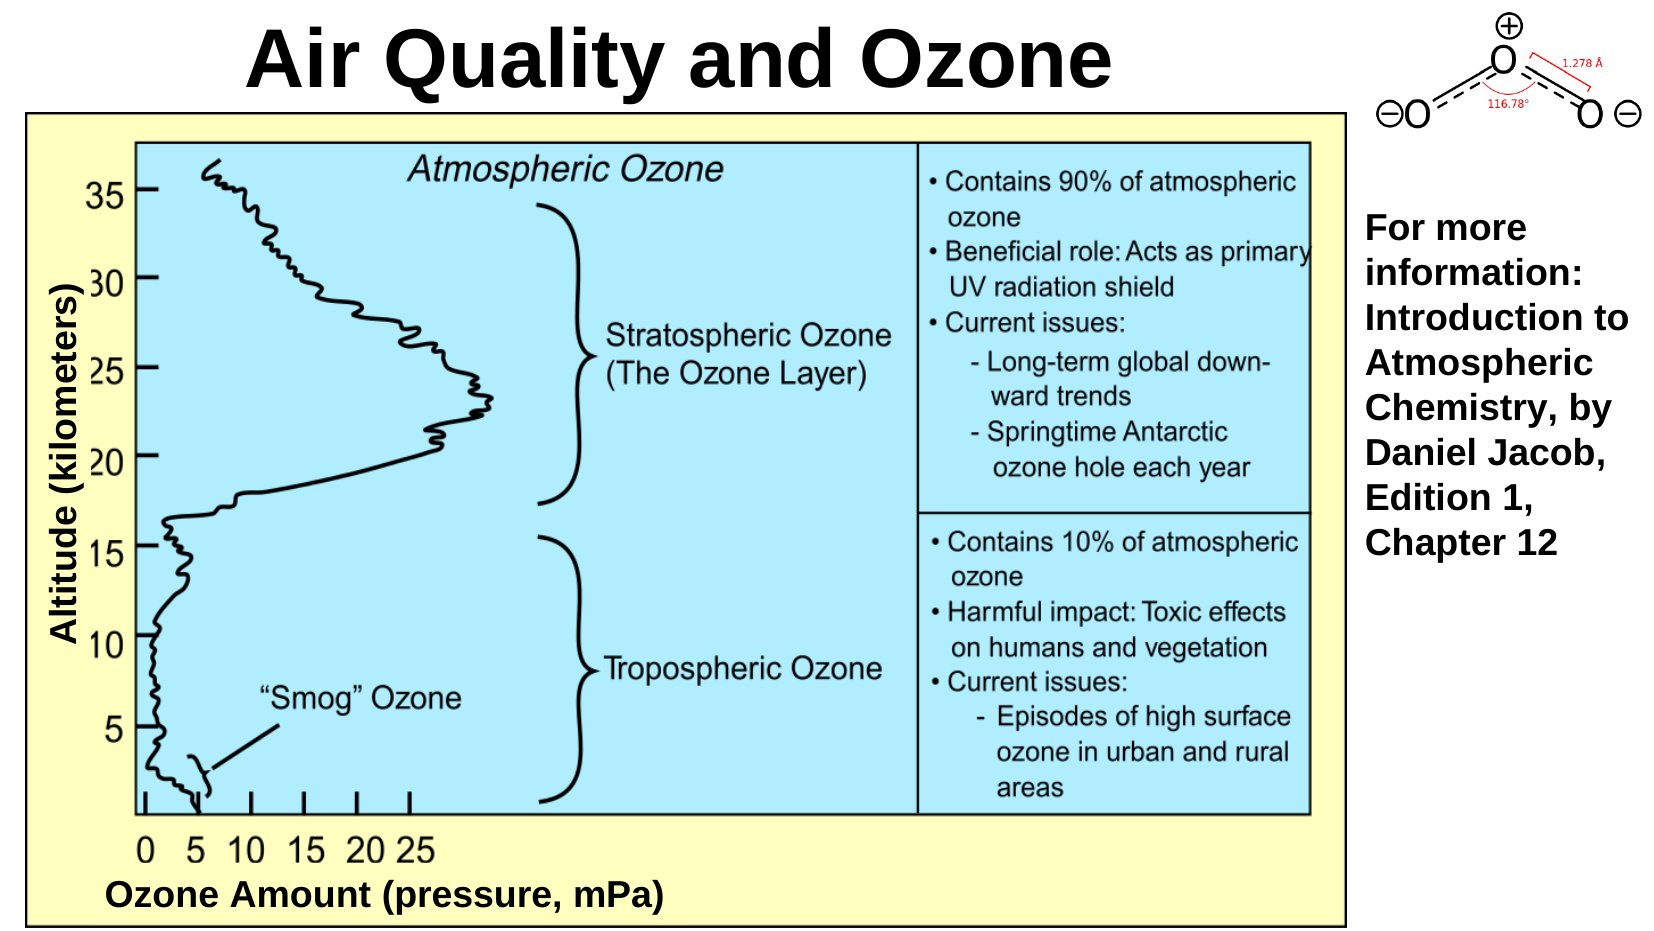

Air Quality and Ozone
For more information:
Introduction to Atmospheric Chemistry, by Daniel Jacob, Edition 1, Chapter 12
Altitude (kilometers)
Ozone Amount (pressure, mPa)